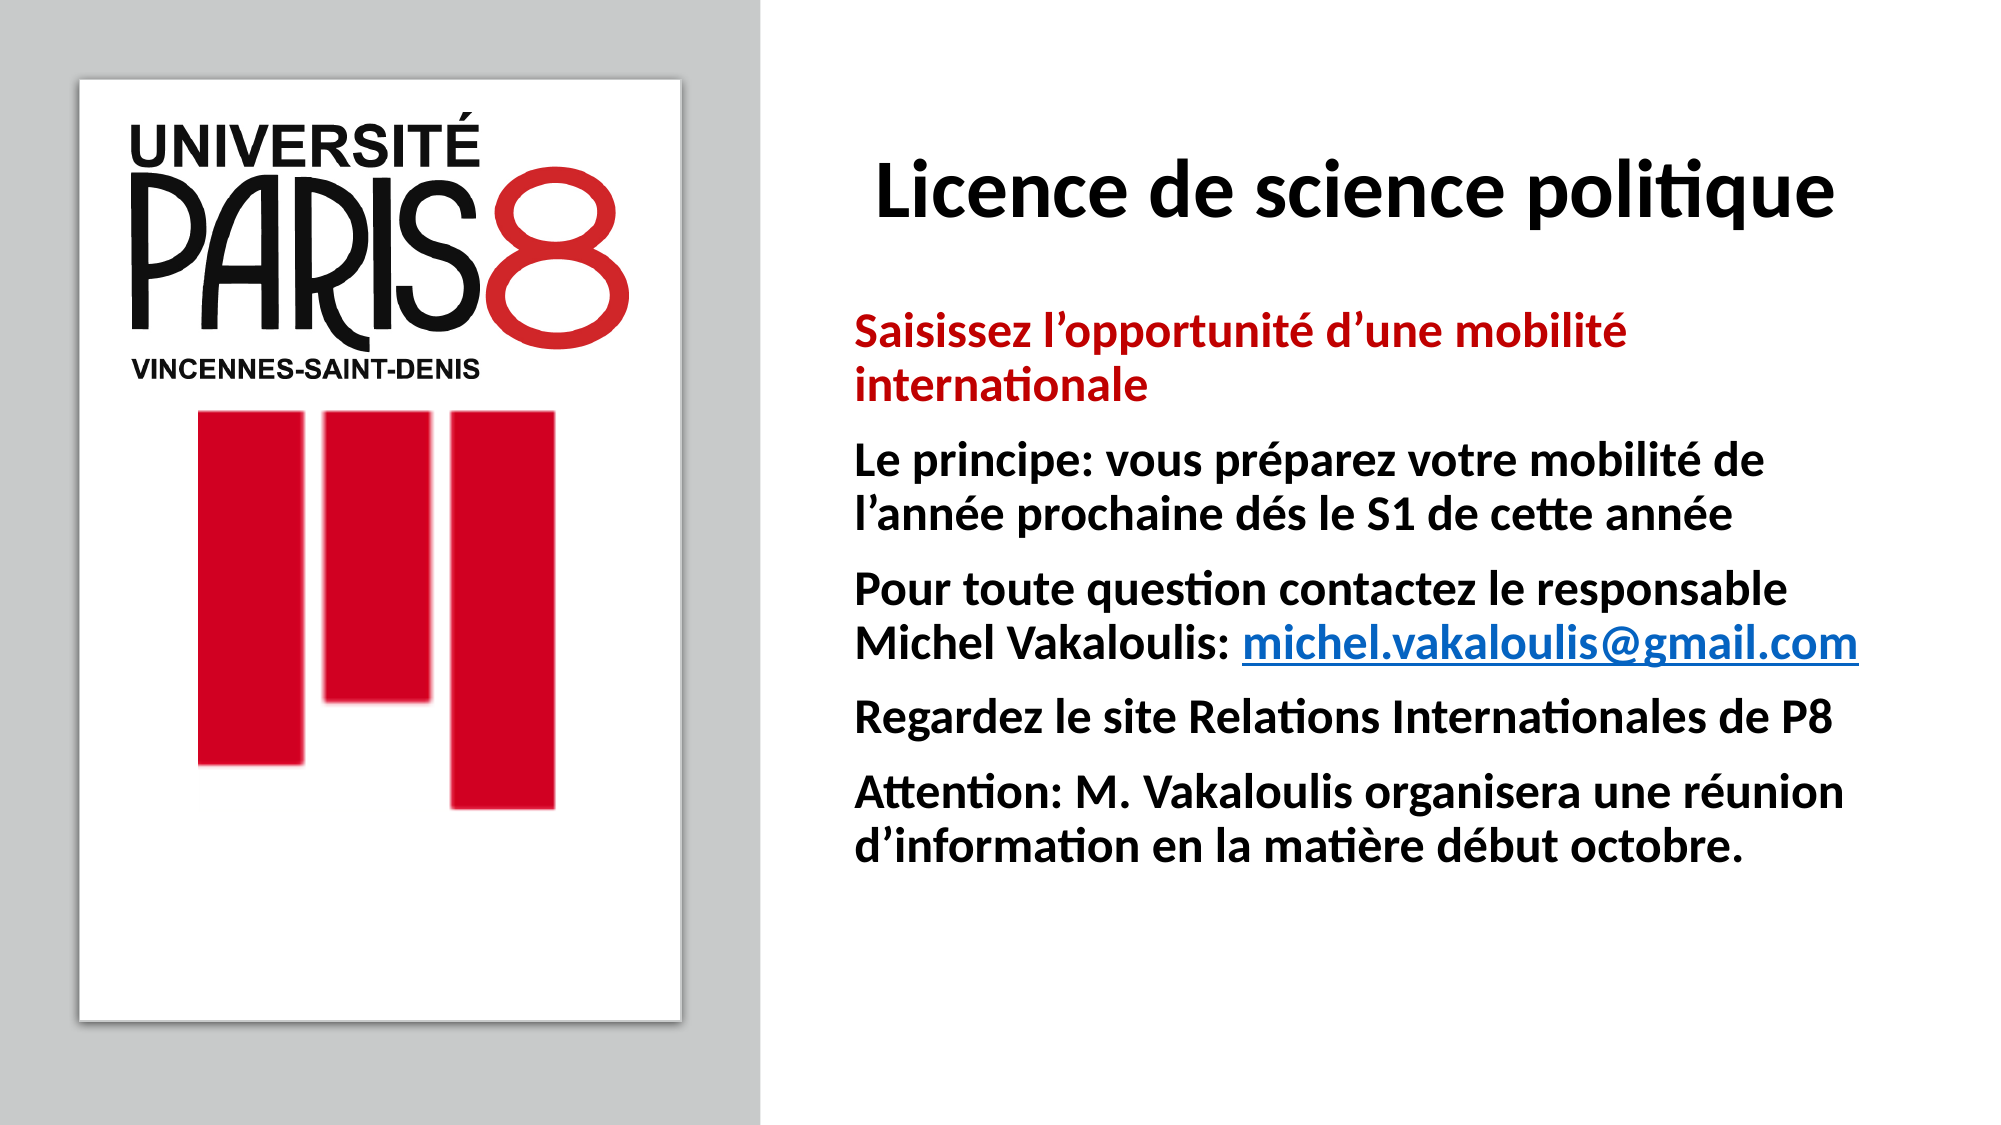

# Licence de science politique
Saisissez l’opportunité d’une mobilité internationale
Le principe: vous préparez votre mobilité de l’année prochaine dés le S1 de cette année
Pour toute question contactez le responsable Michel Vakaloulis: michel.vakaloulis@gmail.com
Regardez le site Relations Internationales de P8
Attention: M. Vakaloulis organisera une réunion d’information en la matière début octobre.